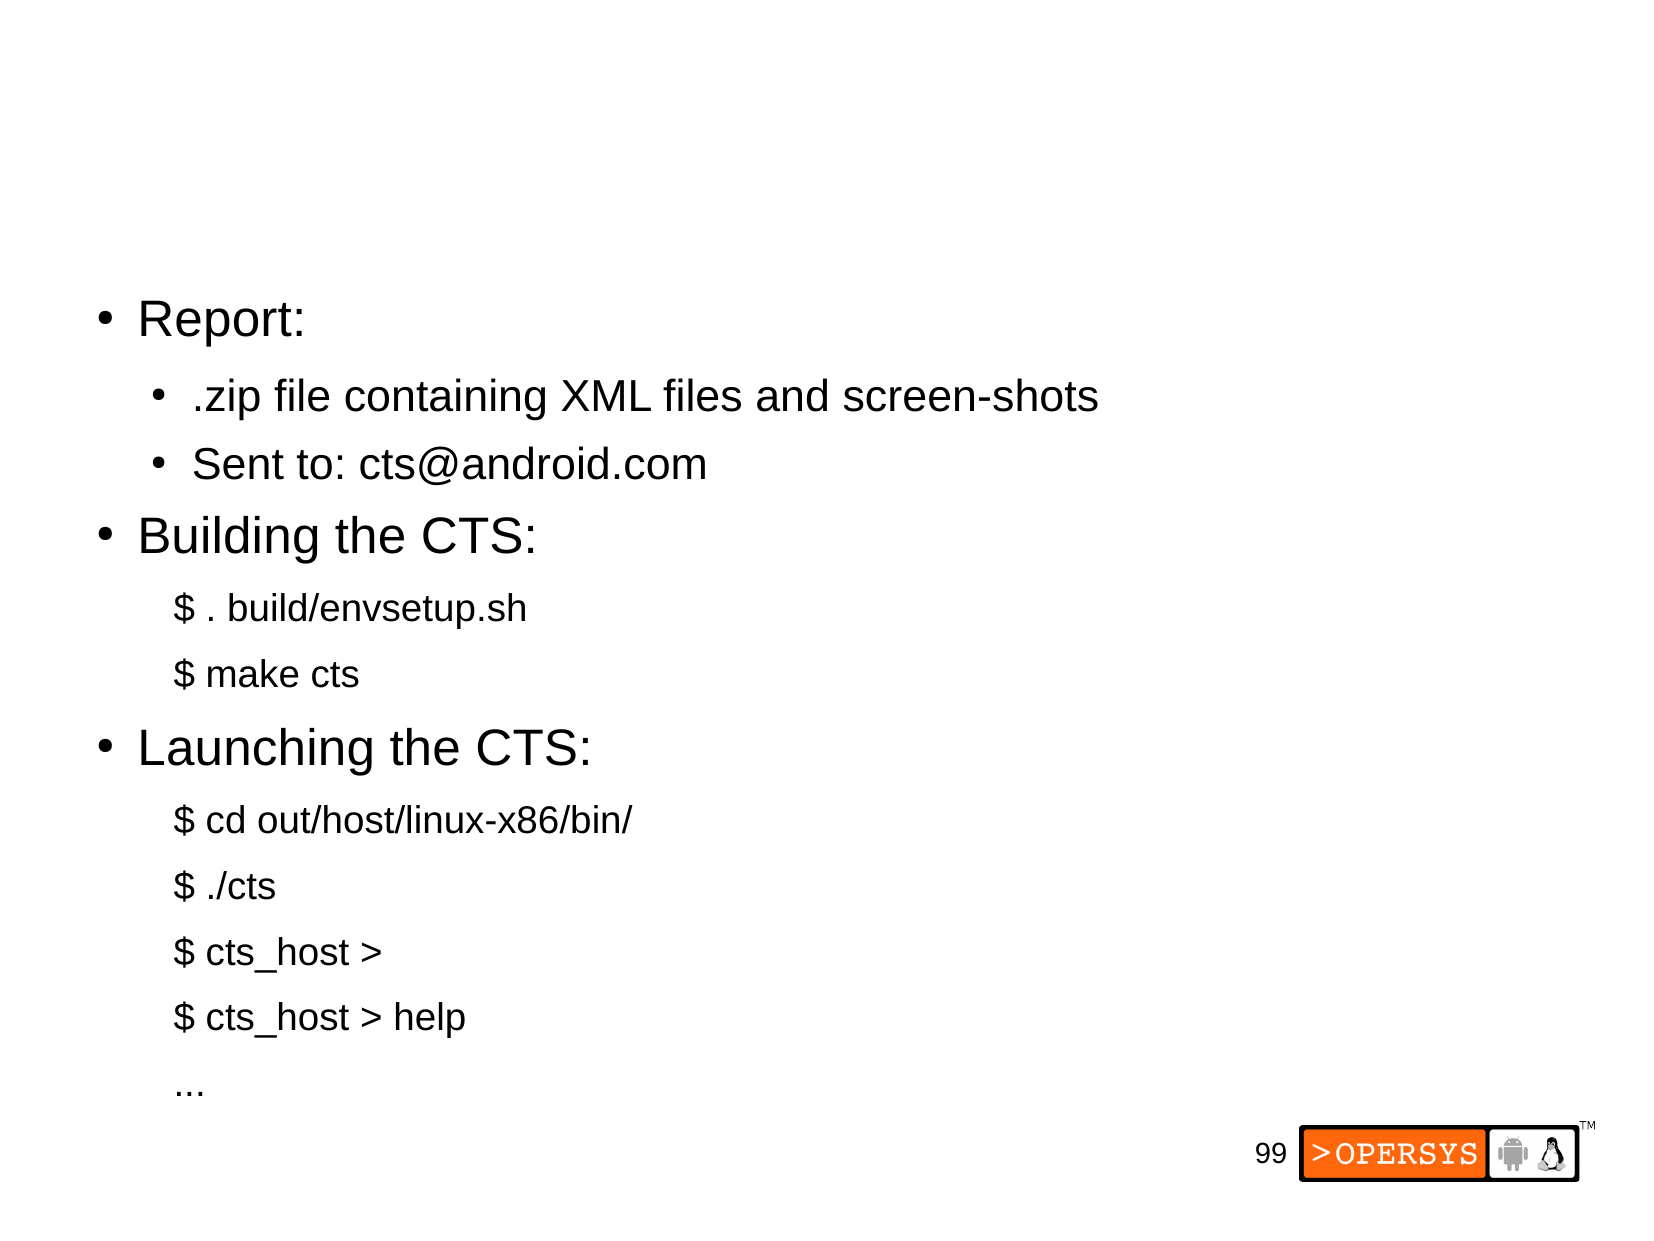

# Report:
.zip file containing XML files and screen-shots
Sent to: cts@android.com
Building the CTS:
$ . build/envsetup.sh
$ make cts
Launching the CTS:
$ cd out/host/linux-x86/bin/
$ ./cts
$ cts_host >
$ cts_host > help
...